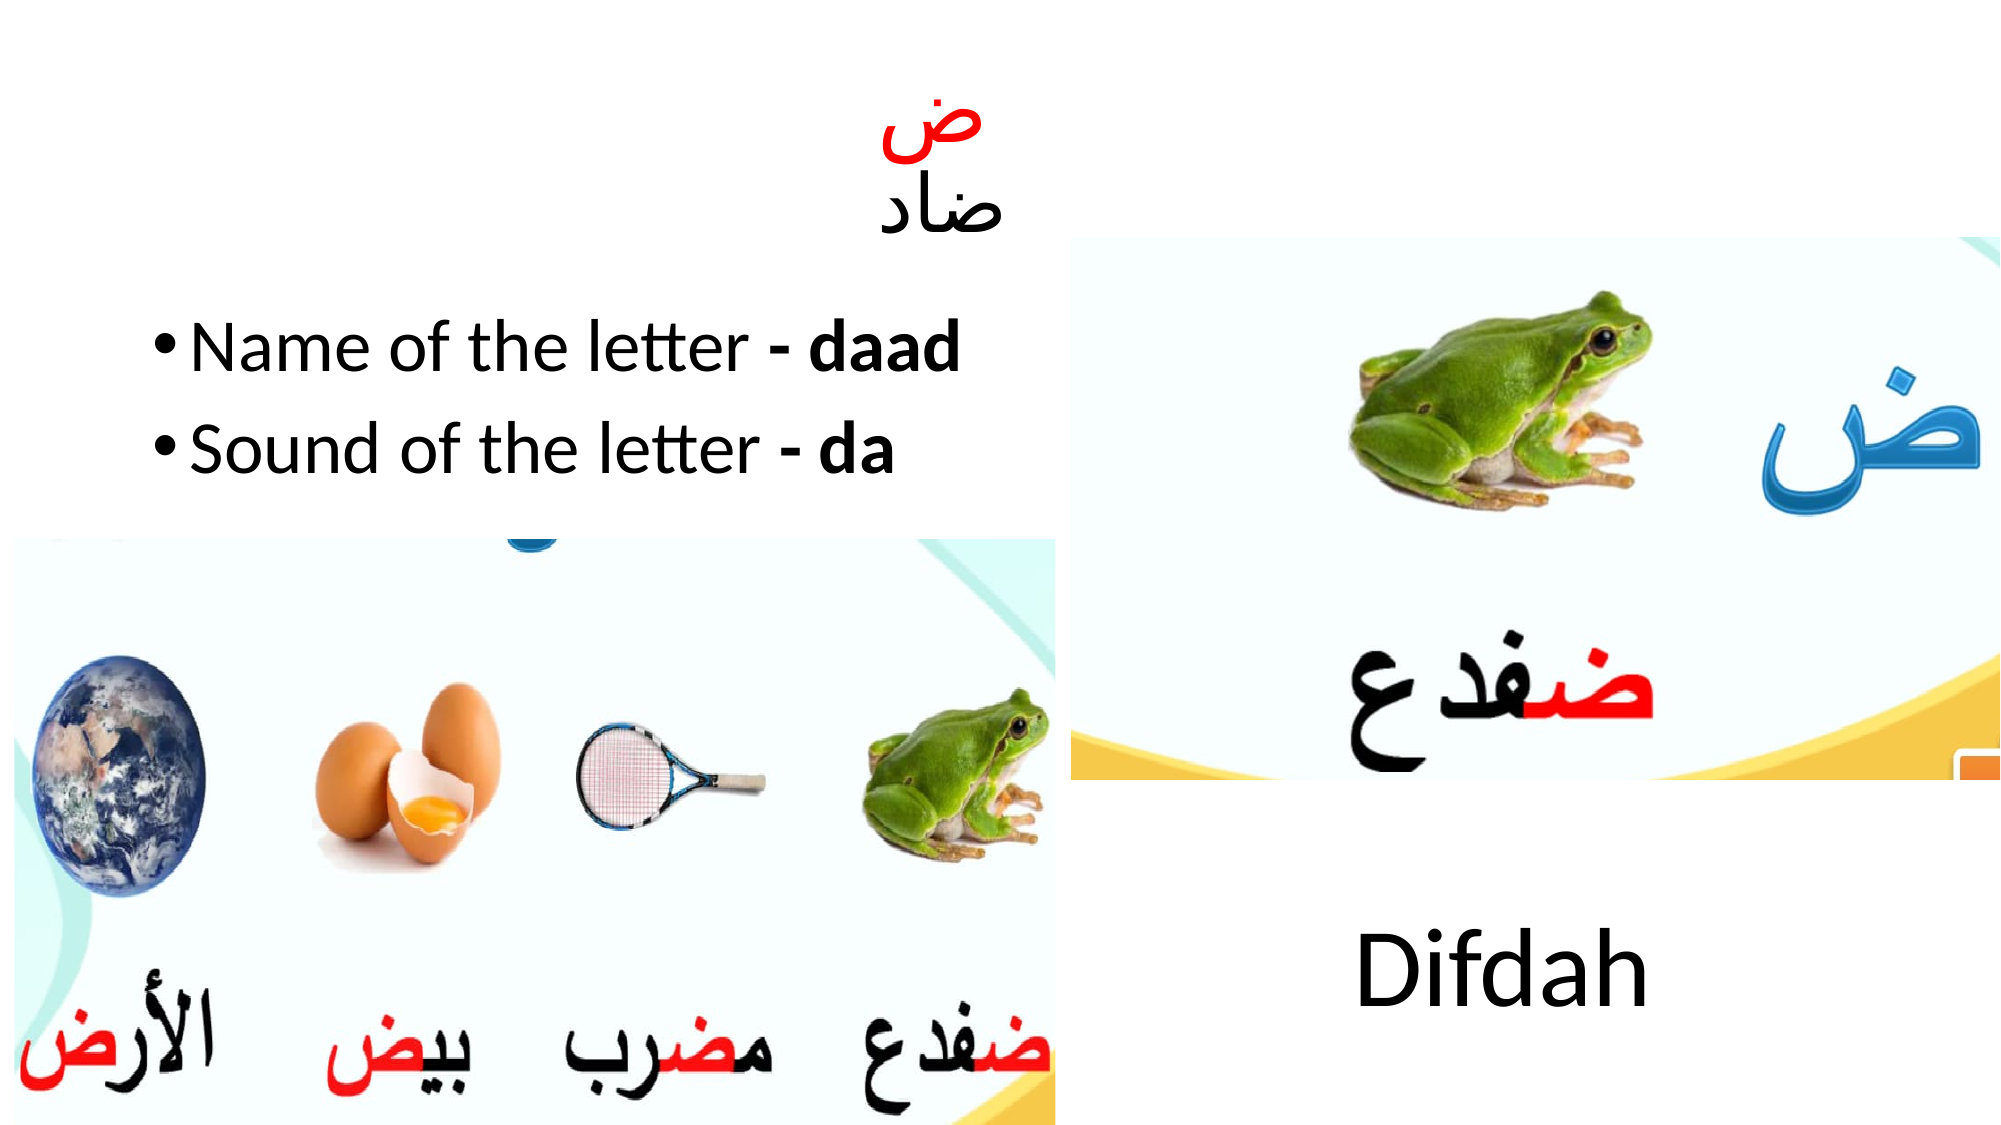

# ض ضاد
Name of the letter - daad
Sound of the letter - da
Difdah